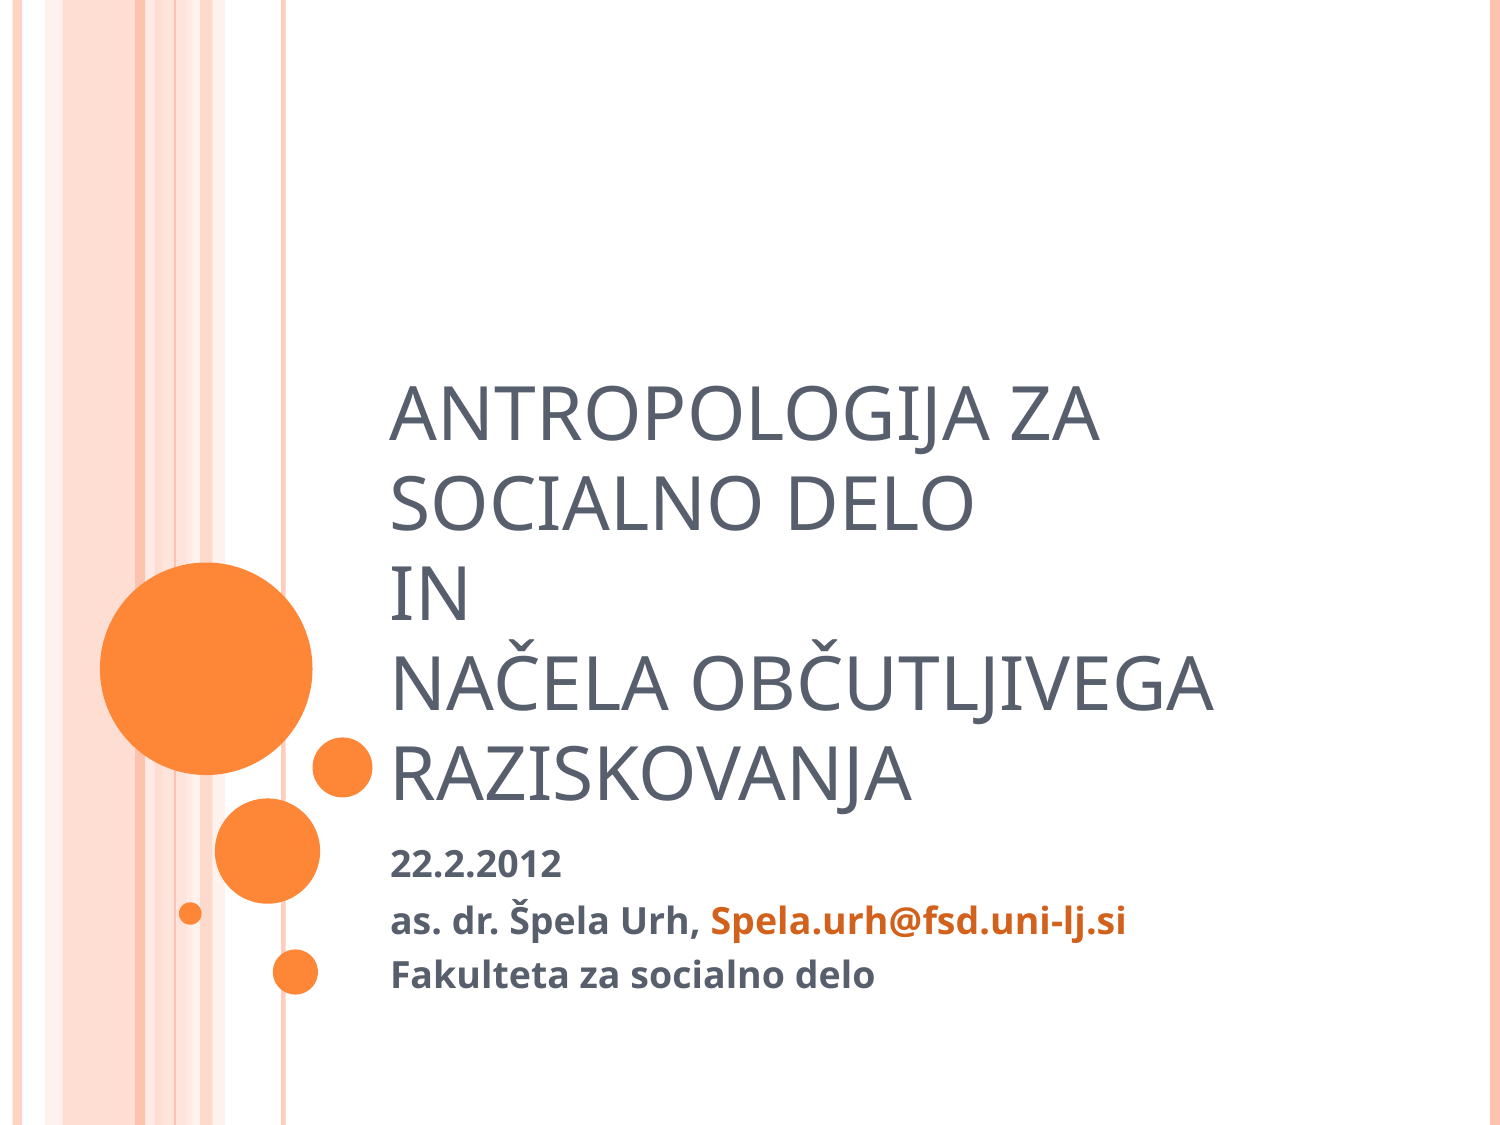

# ANTROPOLOGIJA ZA SOCIALNO DELO IN NAČELA OBČUTLJIVEGA RAZISKOVANJA
22.2.2012
as. dr. Špela Urh, Spela.urh@fsd.uni-lj.si
Fakulteta za socialno delo